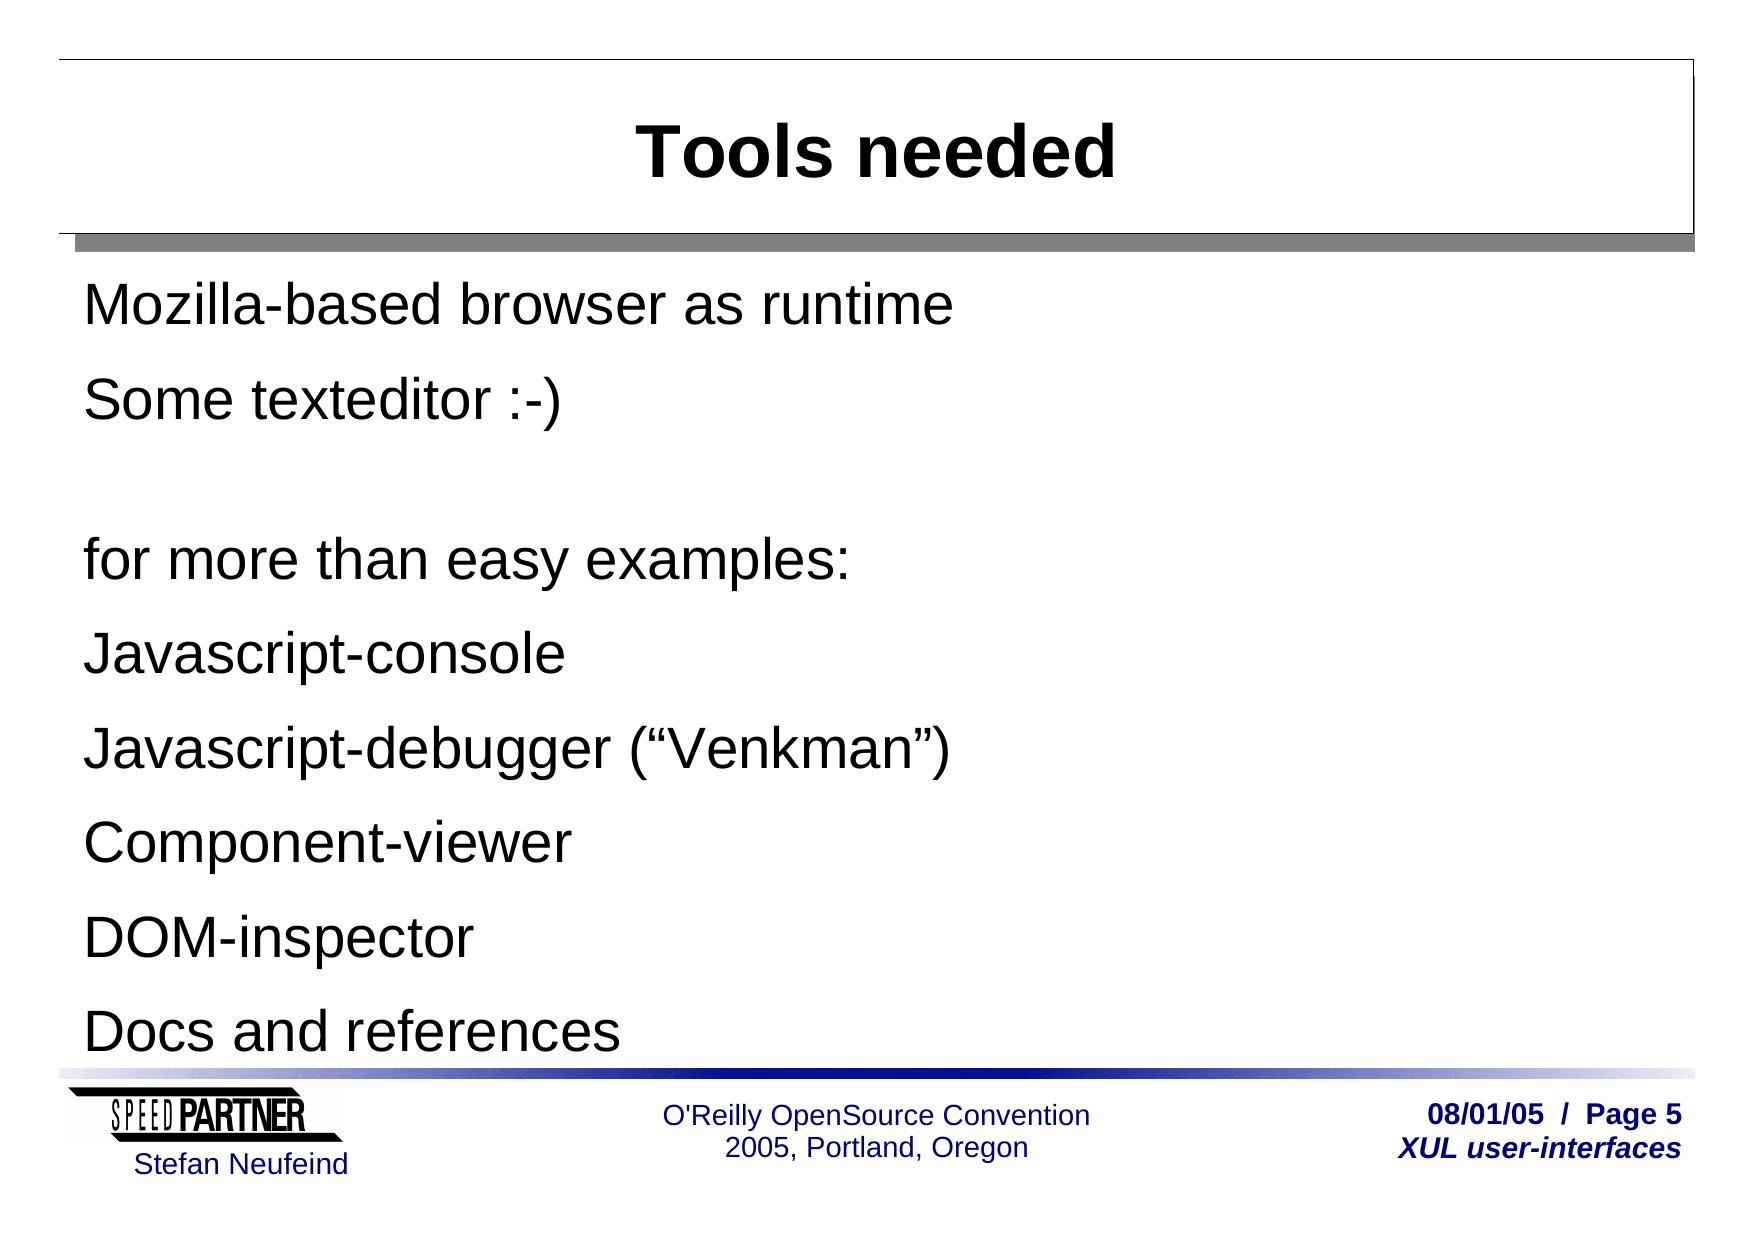

# Tools needed
Mozilla-based browser as runtime
Some texteditor :-)
for more than easy examples:
Javascript-console
Javascript-debugger (“Venkman”)
Component-viewer
DOM-inspector
Docs and references